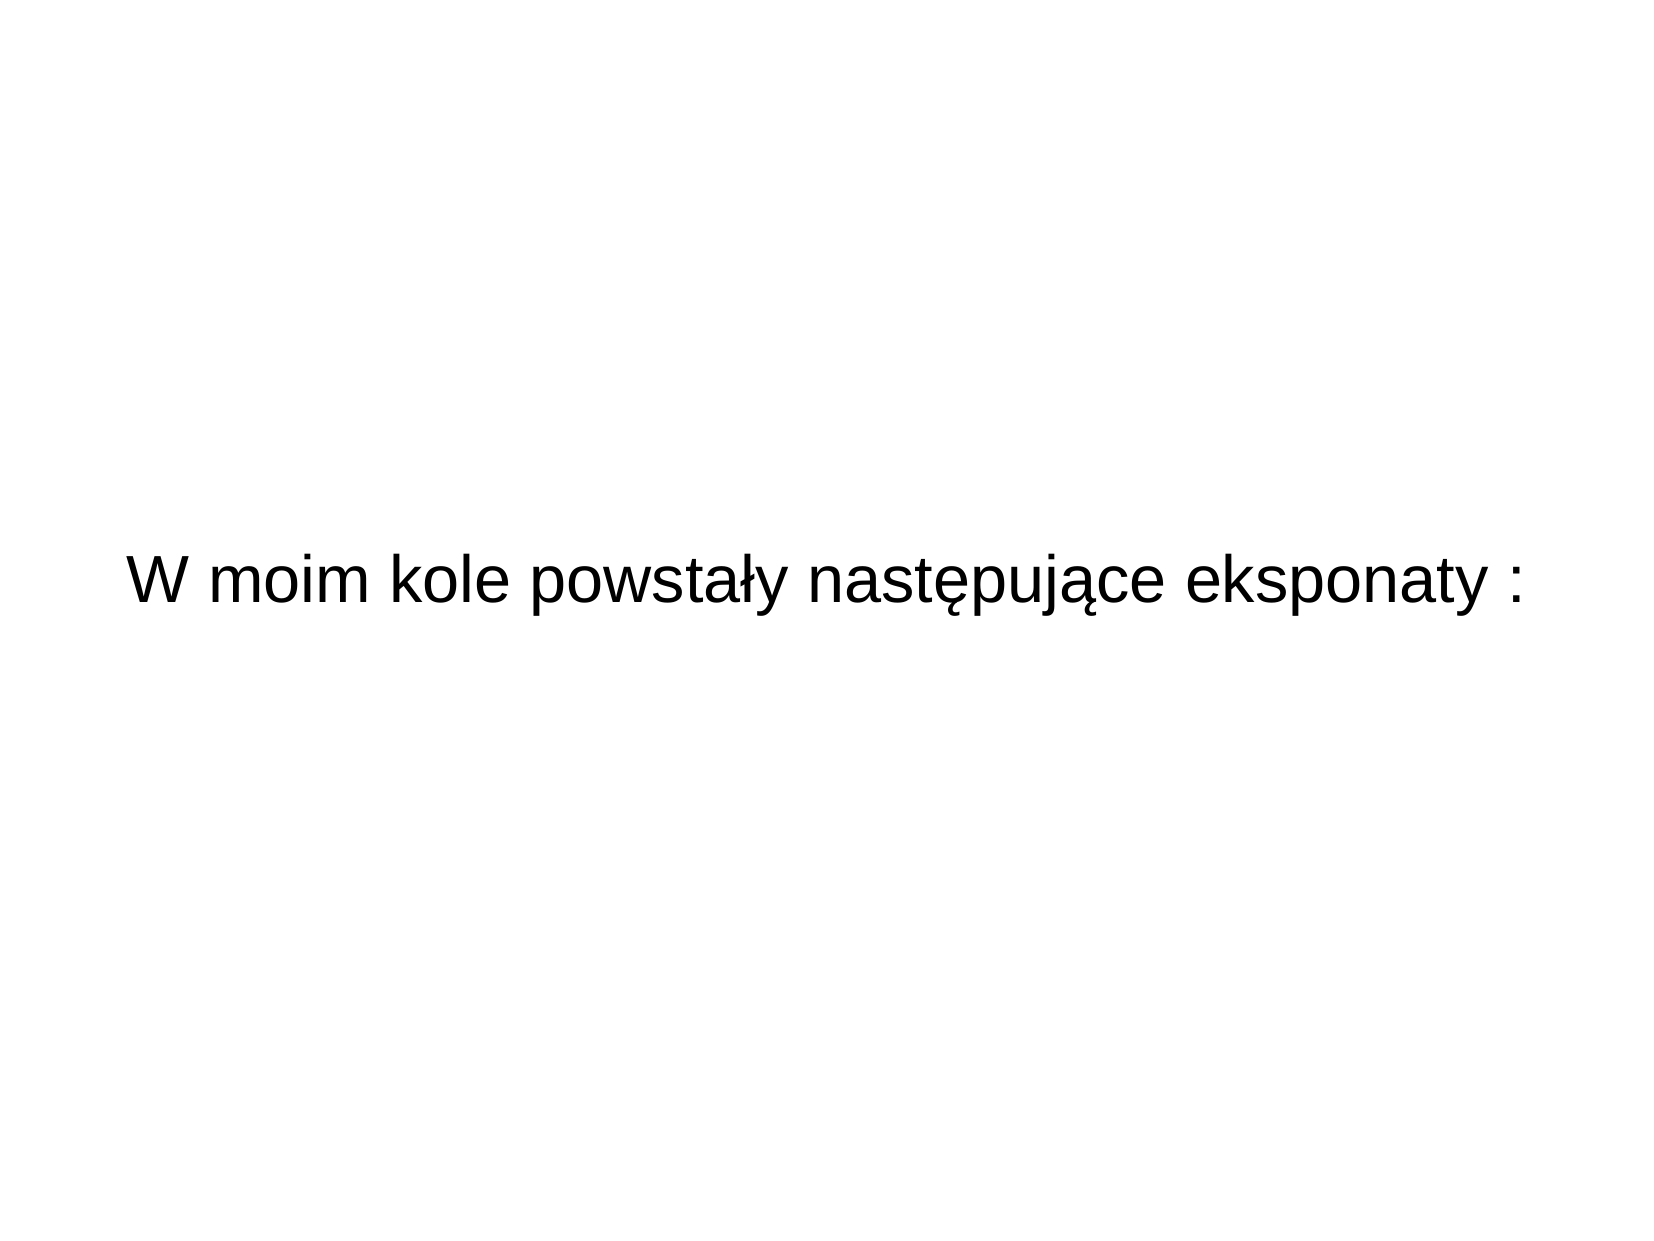

# W moim kole powstały następujące eksponaty :